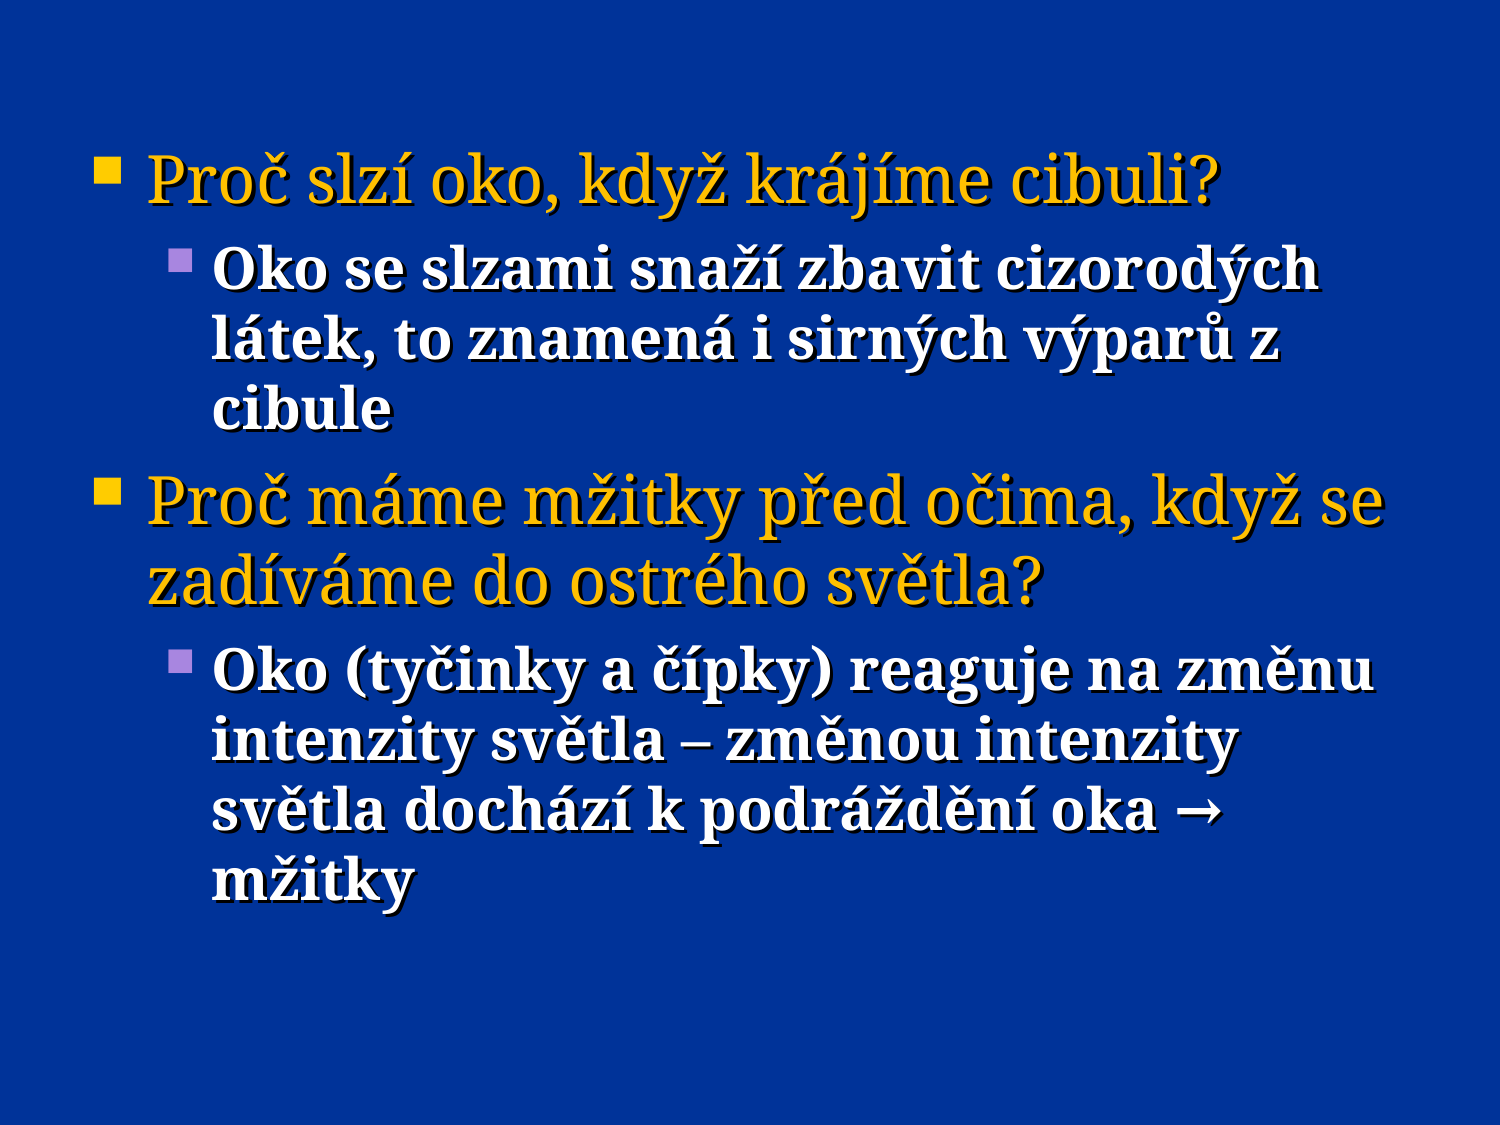

# Proč slzí oko, když krájíme cibuli?
Oko se slzami snaží zbavit cizorodých látek, to znamená i sirných výparů z cibule
Proč máme mžitky před očima, když se zadíváme do ostrého světla?
Oko (tyčinky a čípky) reaguje na změnu intenzity světla – změnou intenzity světla dochází k podráždění oka → mžitky